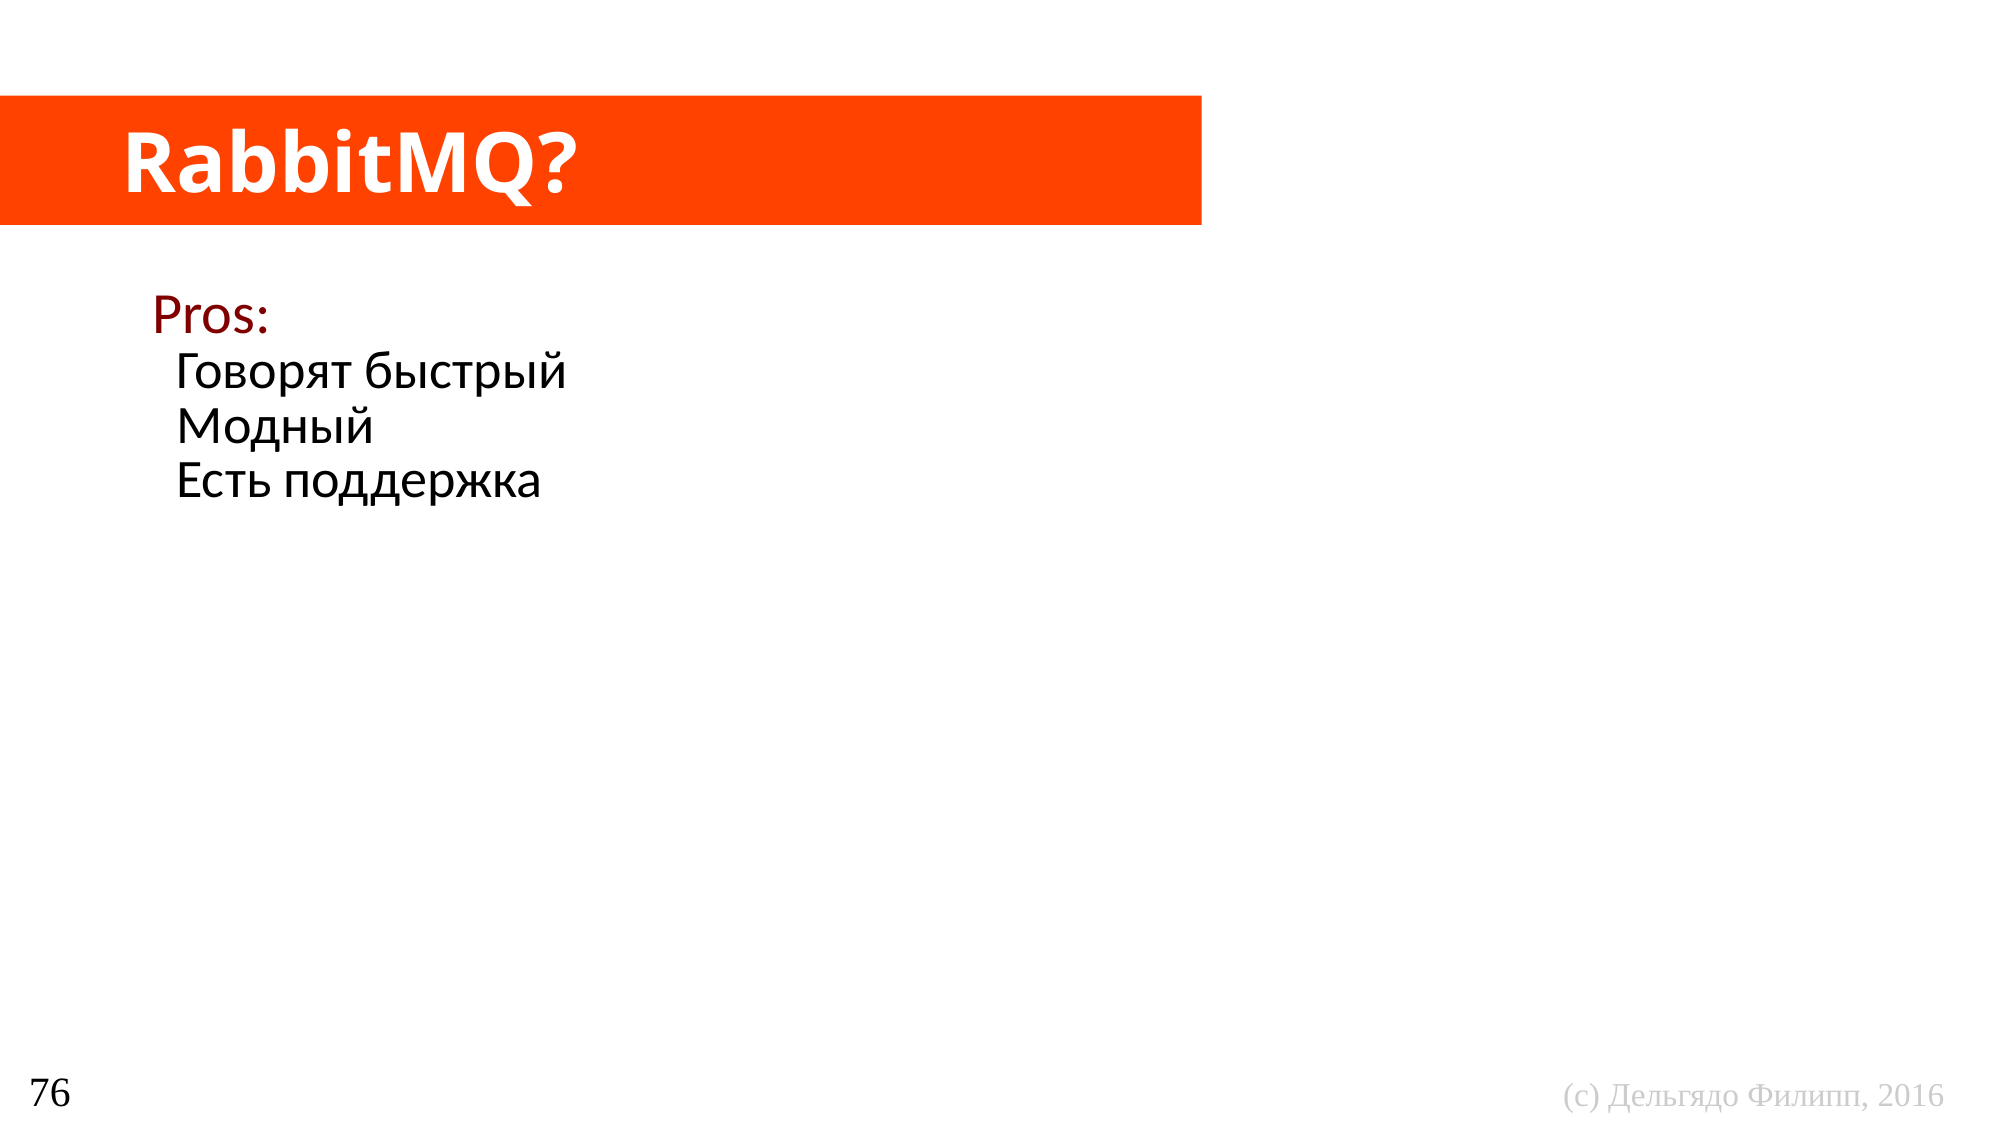

# RabbitMQ?
Pros:
 Говорят быстрый
 Модный
 Есть поддержка
76
(c) Дельгядо Филипп, 2016